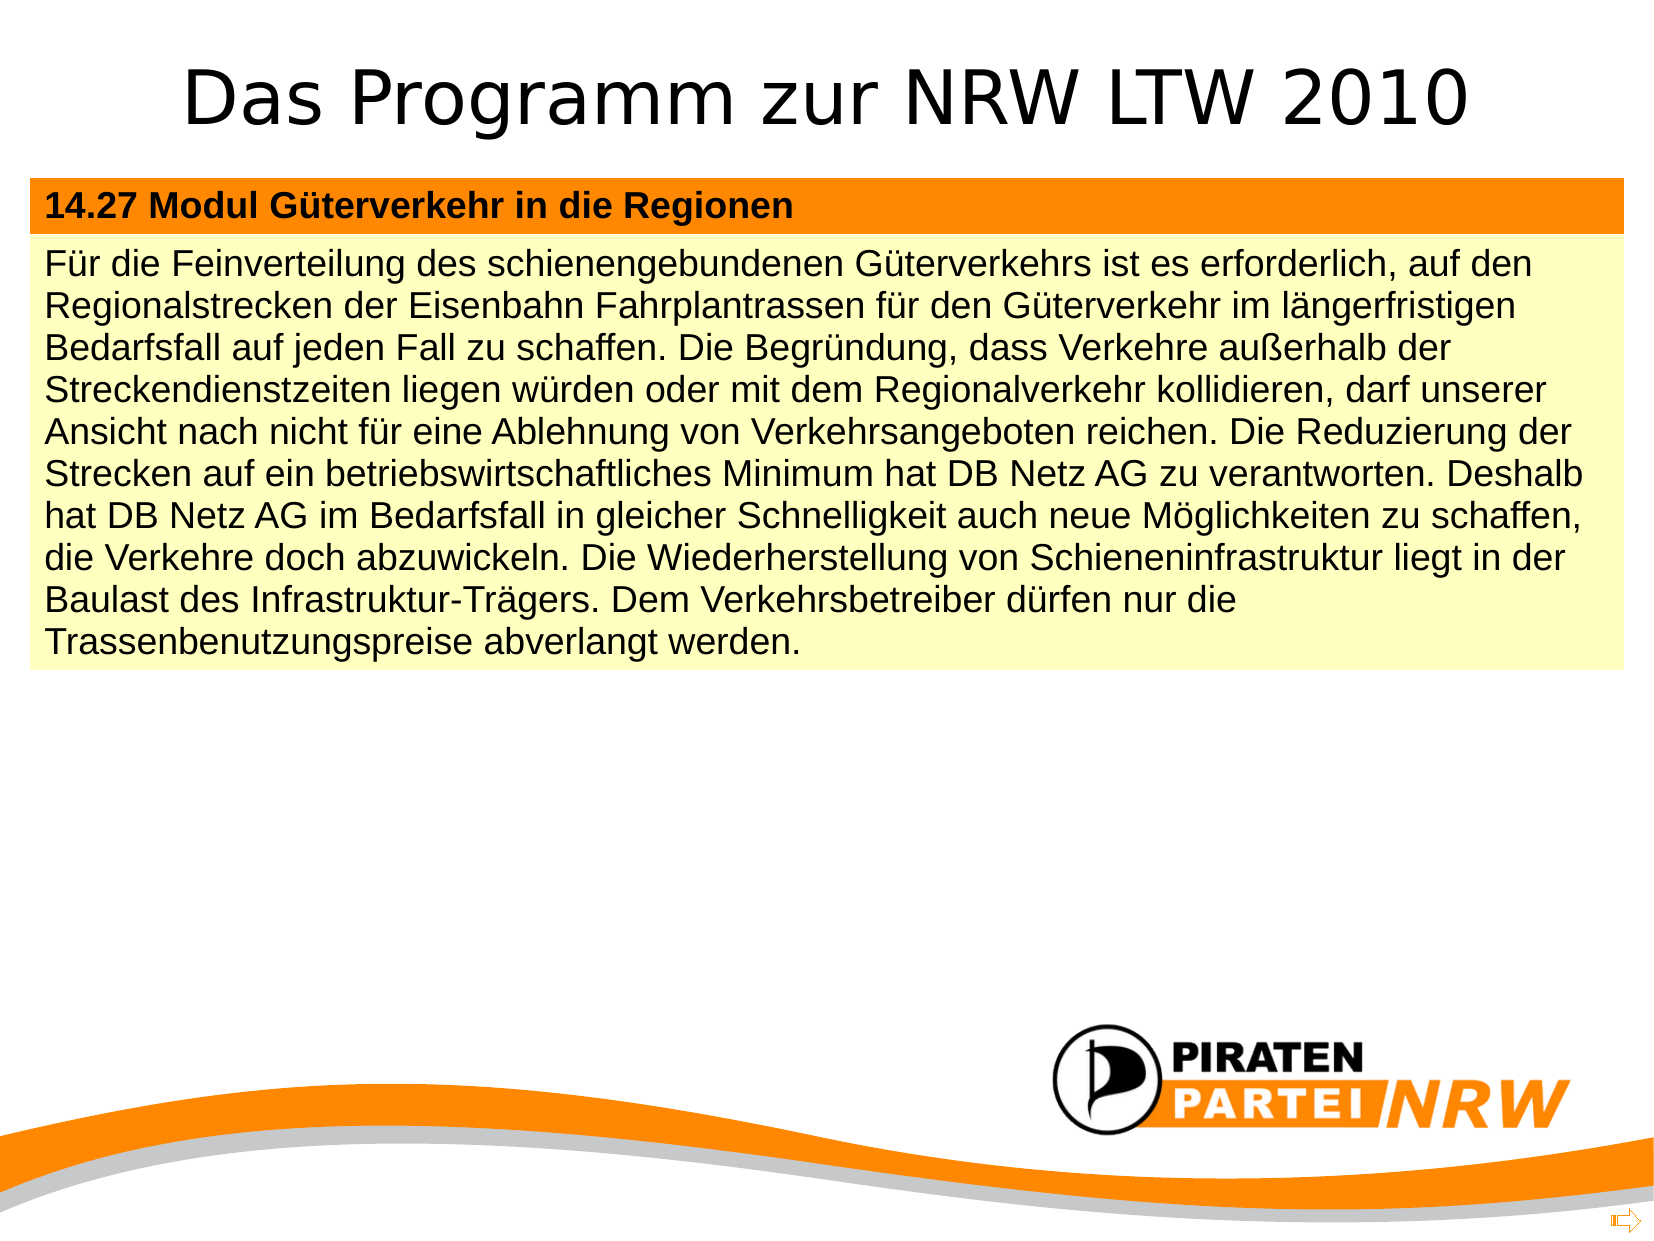

# Das Programm zur NRW LTW 2010
| 14.27 Modul Güterverkehr in die Regionen |
| --- |
| Für die Feinverteilung des schienengebundenen Güterverkehrs ist es erforderlich, auf den Regionalstrecken der Eisenbahn Fahrplantrassen für den Güterverkehr im längerfristigen Bedarfsfall auf jeden Fall zu schaffen. Die Begründung, dass Verkehre außerhalb der Streckendienstzeiten liegen würden oder mit dem Regionalverkehr kollidieren, darf unserer Ansicht nach nicht für eine Ablehnung von Verkehrsangeboten reichen. Die Reduzierung der Strecken auf ein betriebswirtschaftliches Minimum hat DB Netz AG zu verantworten. Deshalb hat DB Netz AG im Bedarfsfall in gleicher Schnelligkeit auch neue Möglichkeiten zu schaffen, die Verkehre doch abzuwickeln. Die Wiederherstellung von Schieneninfrastruktur liegt in der Baulast des Infrastruktur-Trägers. Dem Verkehrsbetreiber dürfen nur die Trassenbenutzungspreise abverlangt werden. |